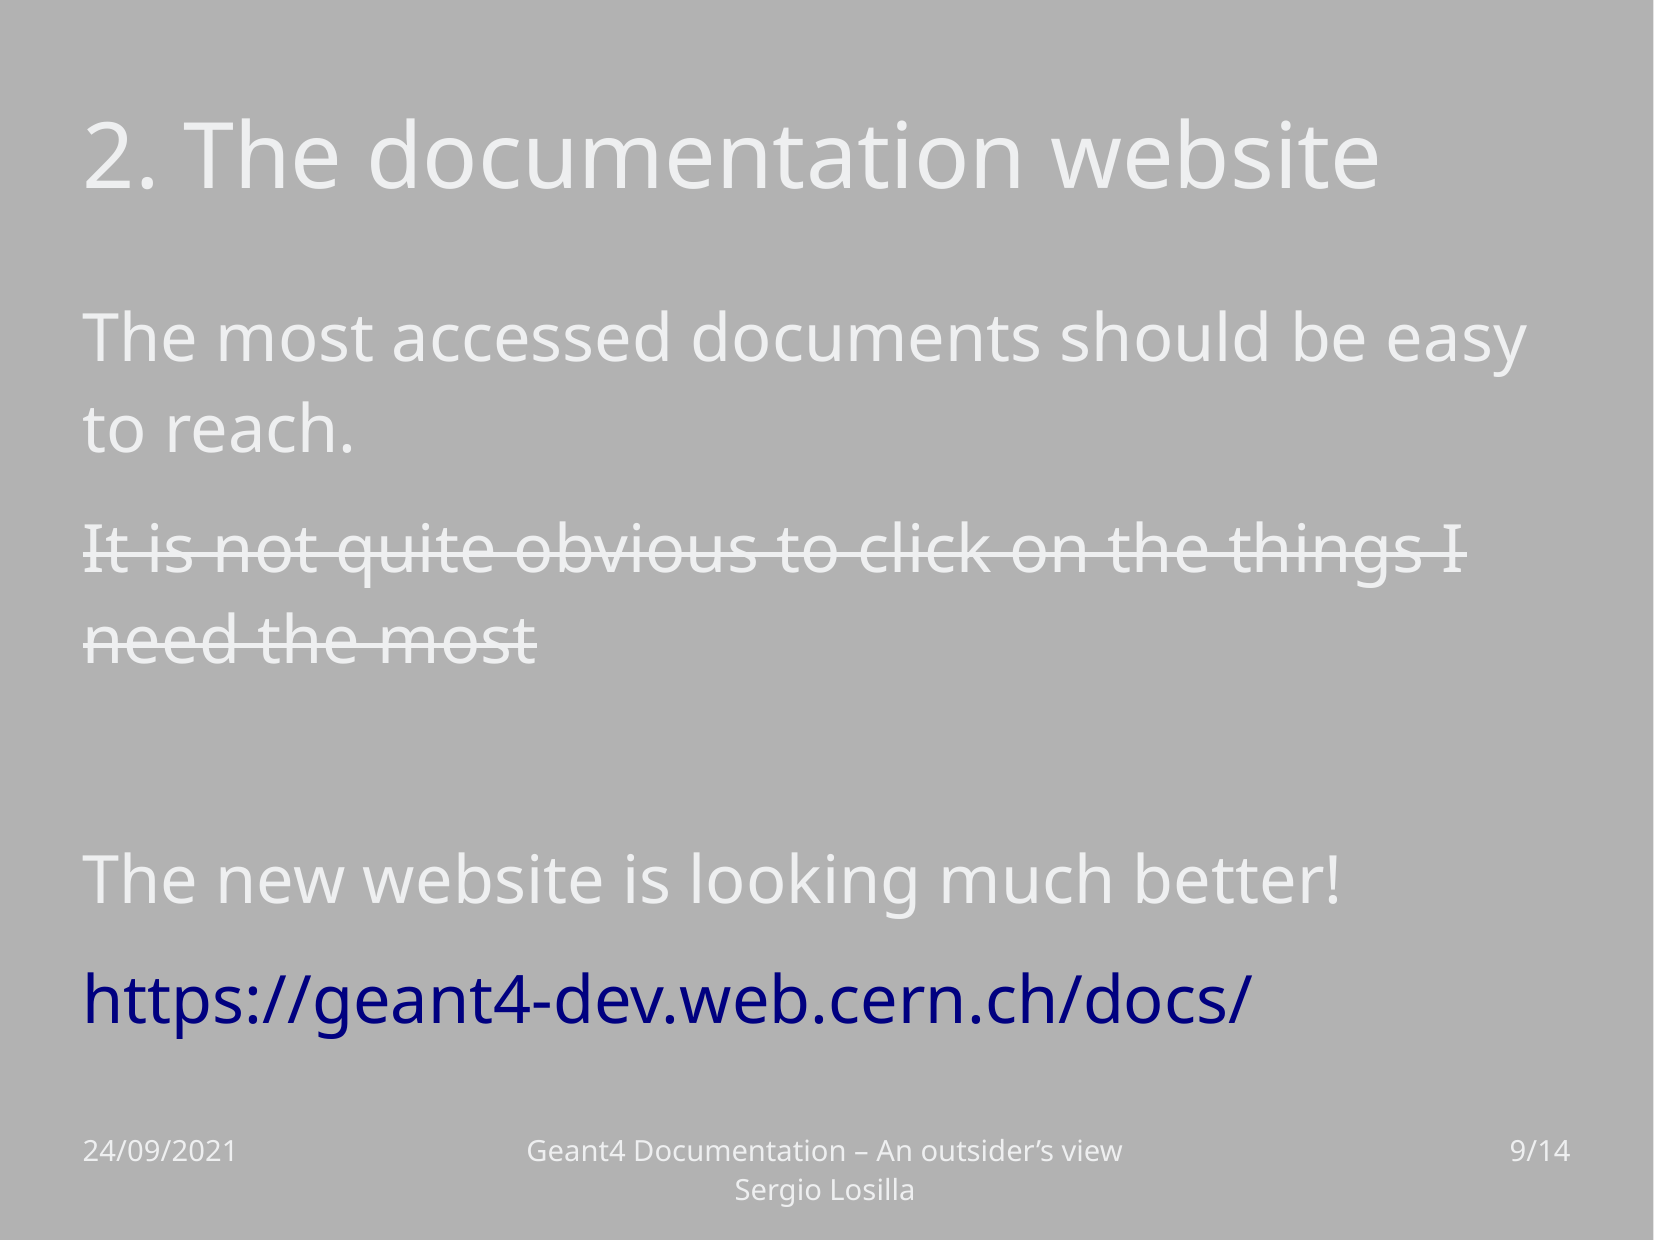

# 2. The documentation website
The most accessed documents should be easy to reach.
It is not quite obvious to click on the things I need the most
The new website is looking much better!
https://geant4-dev.web.cern.ch/docs/
9